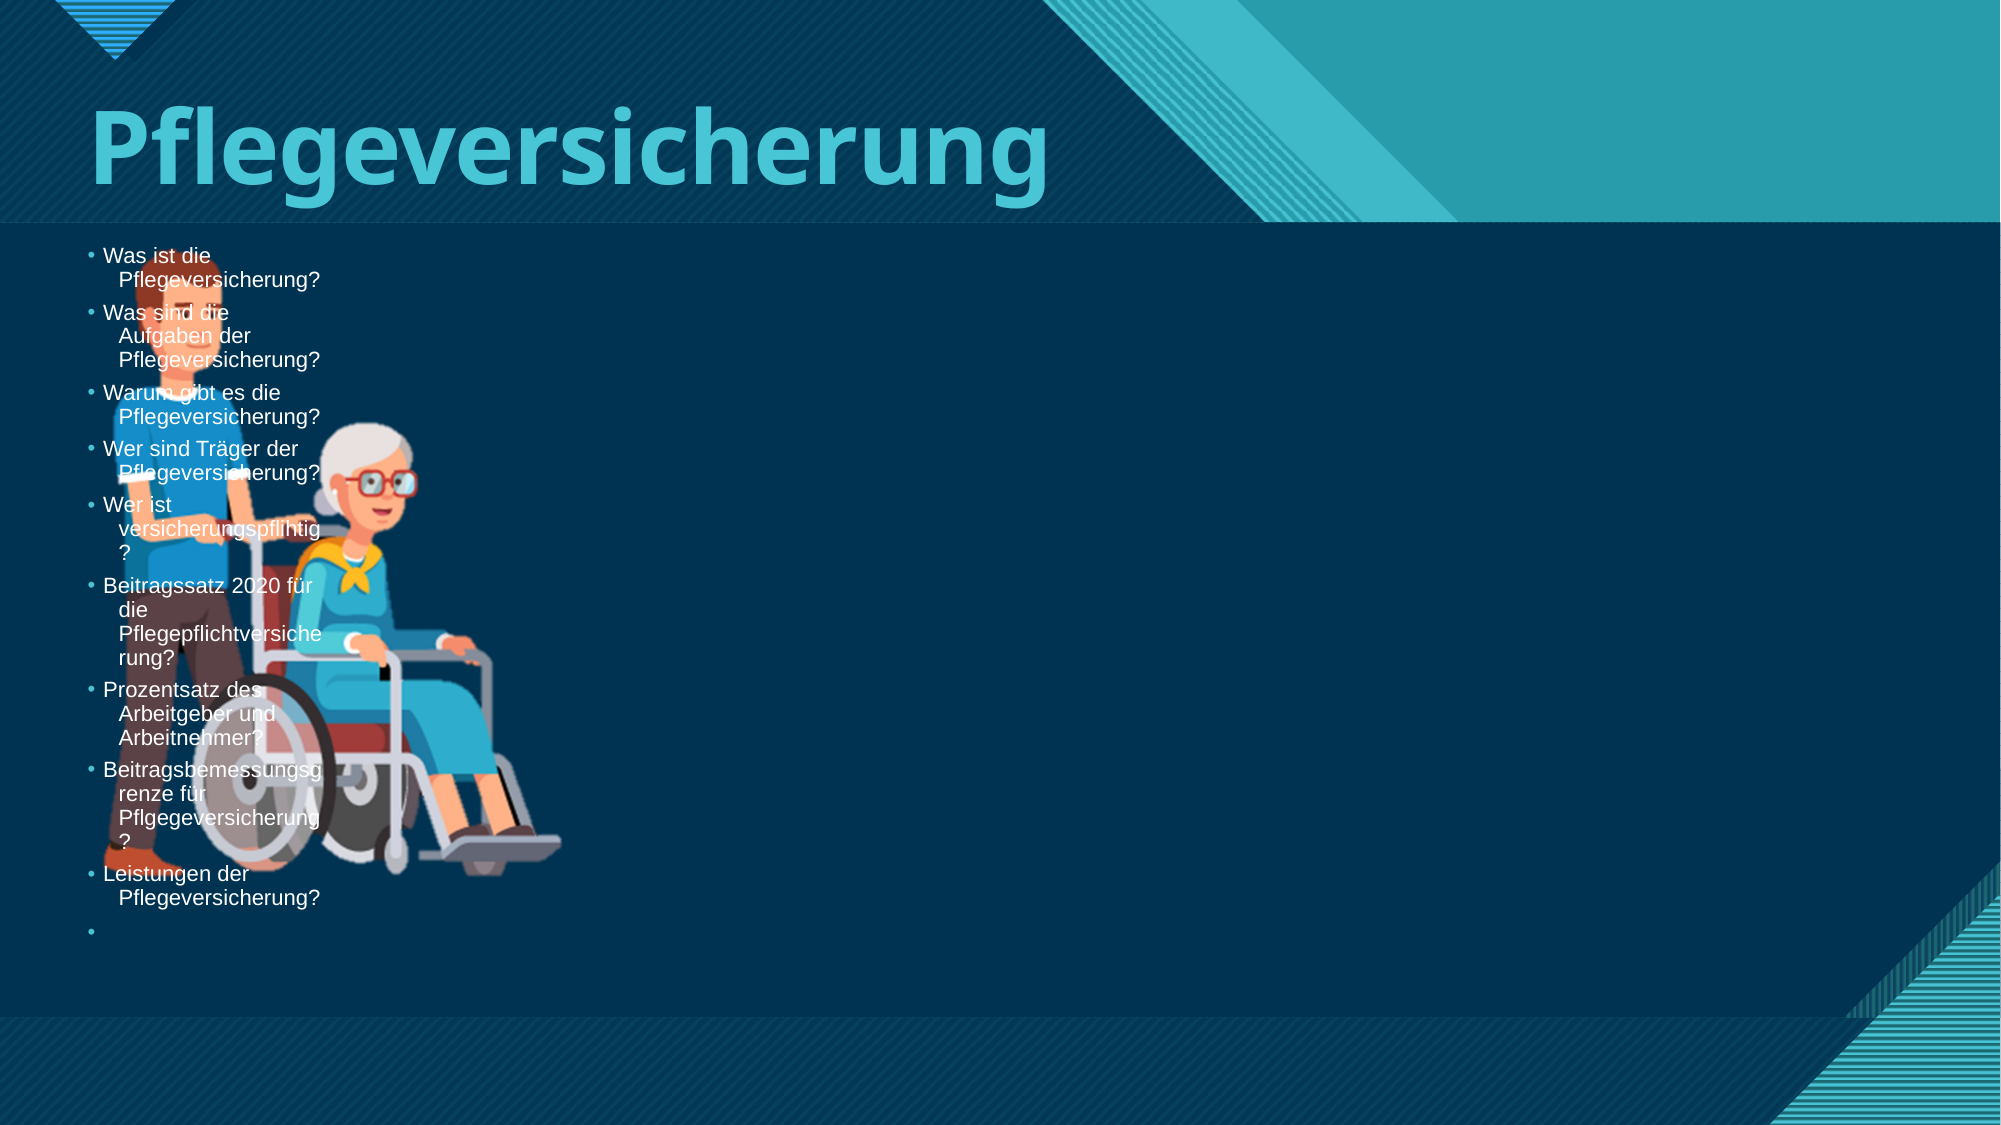

# Pflegeversicherung
Was ist die Pflegeversicherung?
Was sind die Aufgaben der Pflegeversicherung?
Warum gibt es die Pflegeversicherung?
Wer sind Träger der Pflegeversicherung?
Wer ist versicherungspflihtig?
Beitragssatz 2020 für die Pflegepflichtversicherung?
Prozentsatz des Arbeitgeber und Arbeitnehmer?
Beitragsbemessungsgrenze für Pflgegeversicherung?
Leistungen der Pflegeversicherung?